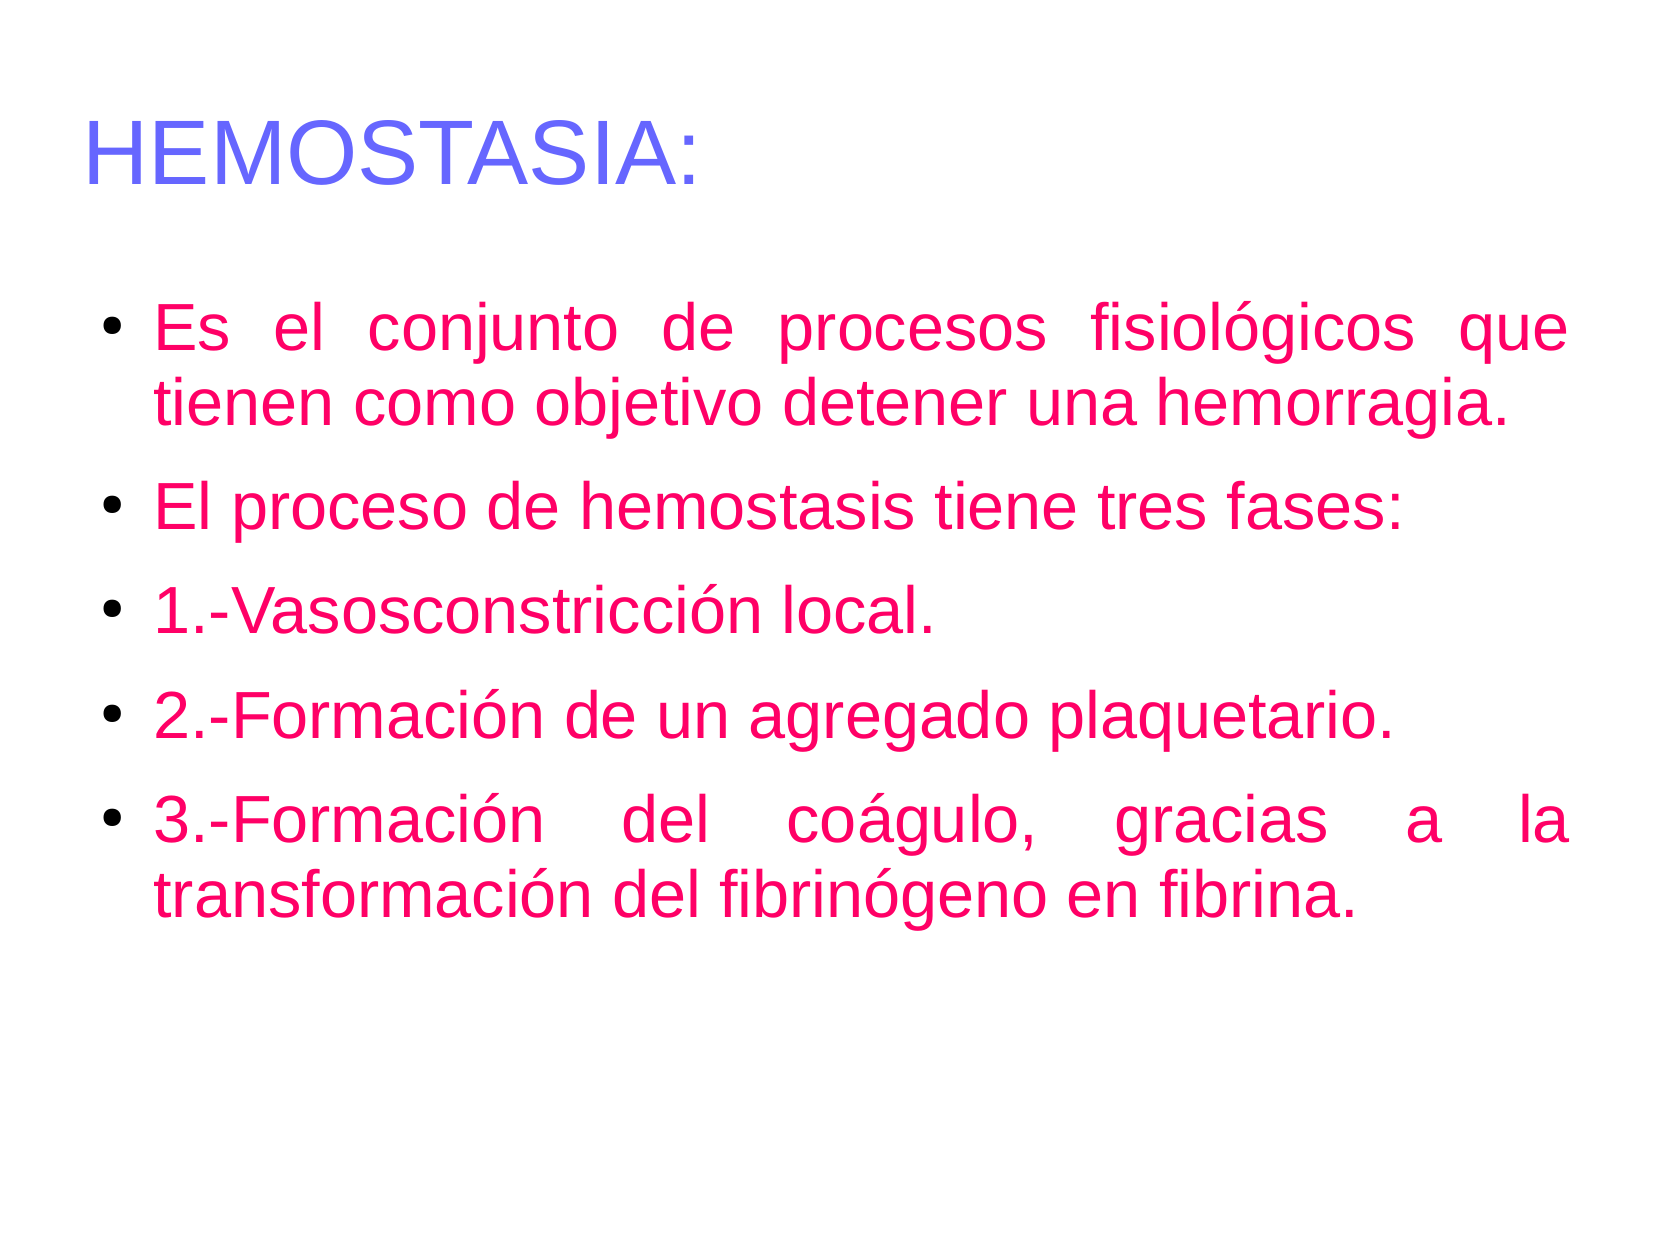

# HEMOSTASIA:
Es el conjunto de procesos fisiológicos que tienen como objetivo detener una hemorragia.
El proceso de hemostasis tiene tres fases:
1.-Vasosconstricción local.
2.-Formación de un agregado plaquetario.
3.-Formación del coágulo, gracias a la transformación del fibrinógeno en fibrina.